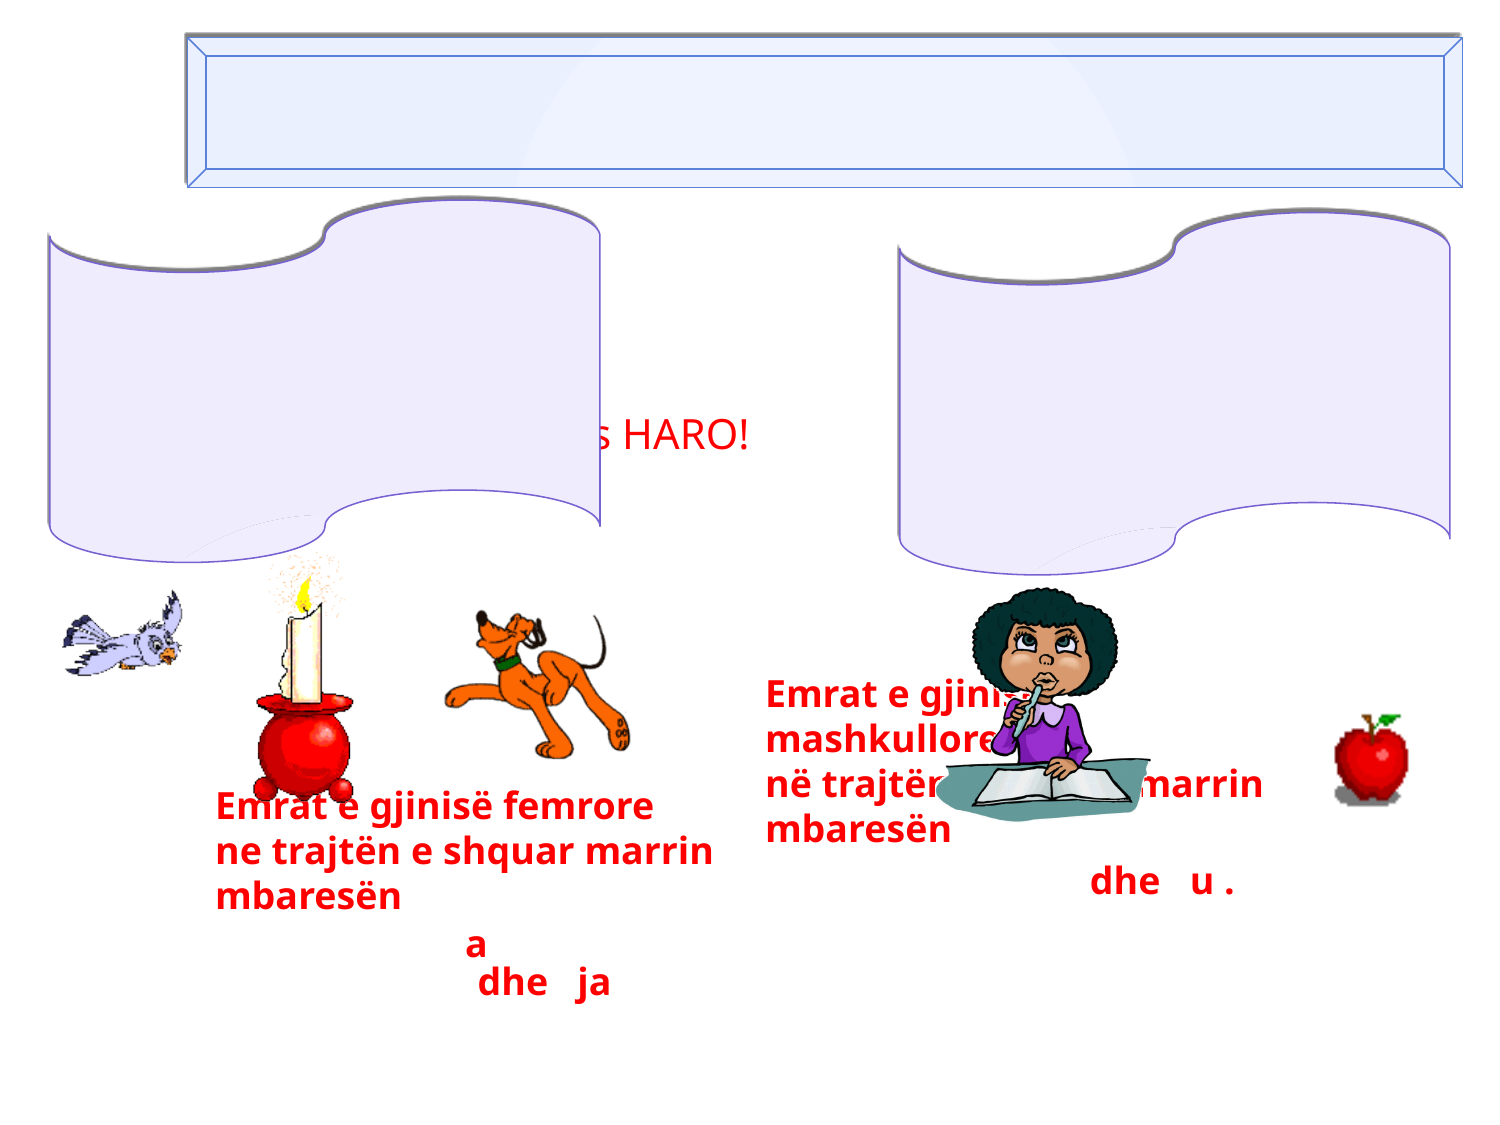

Lexo me kujdes dhe mos HARO!
Emrat e gjinisë mashkullore
në trajtën e shquar marrin
mbaresën
i
Emrat e gjinisë femrore
ne trajtën e shquar marrin
mbaresën
dhe u .
a
dhe ja